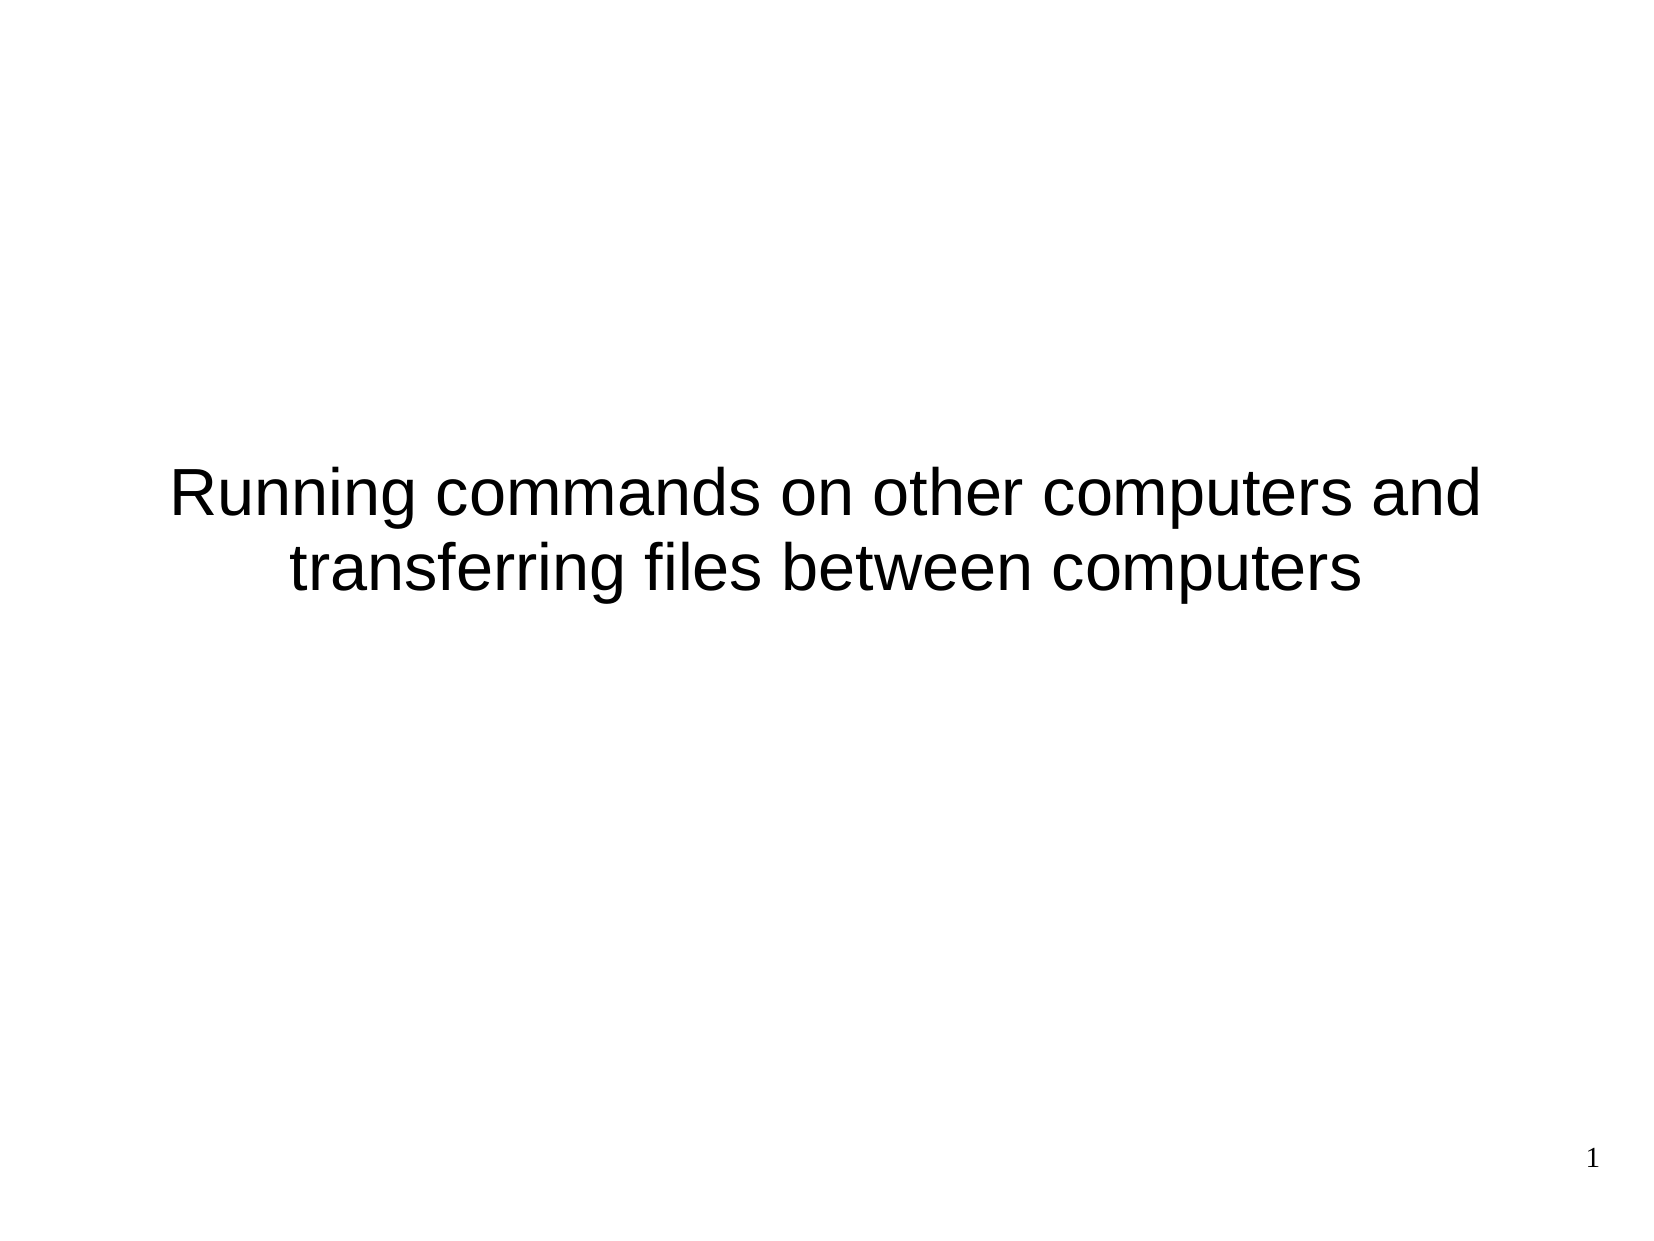

# Running commands on other computers and transferring files between computers
1